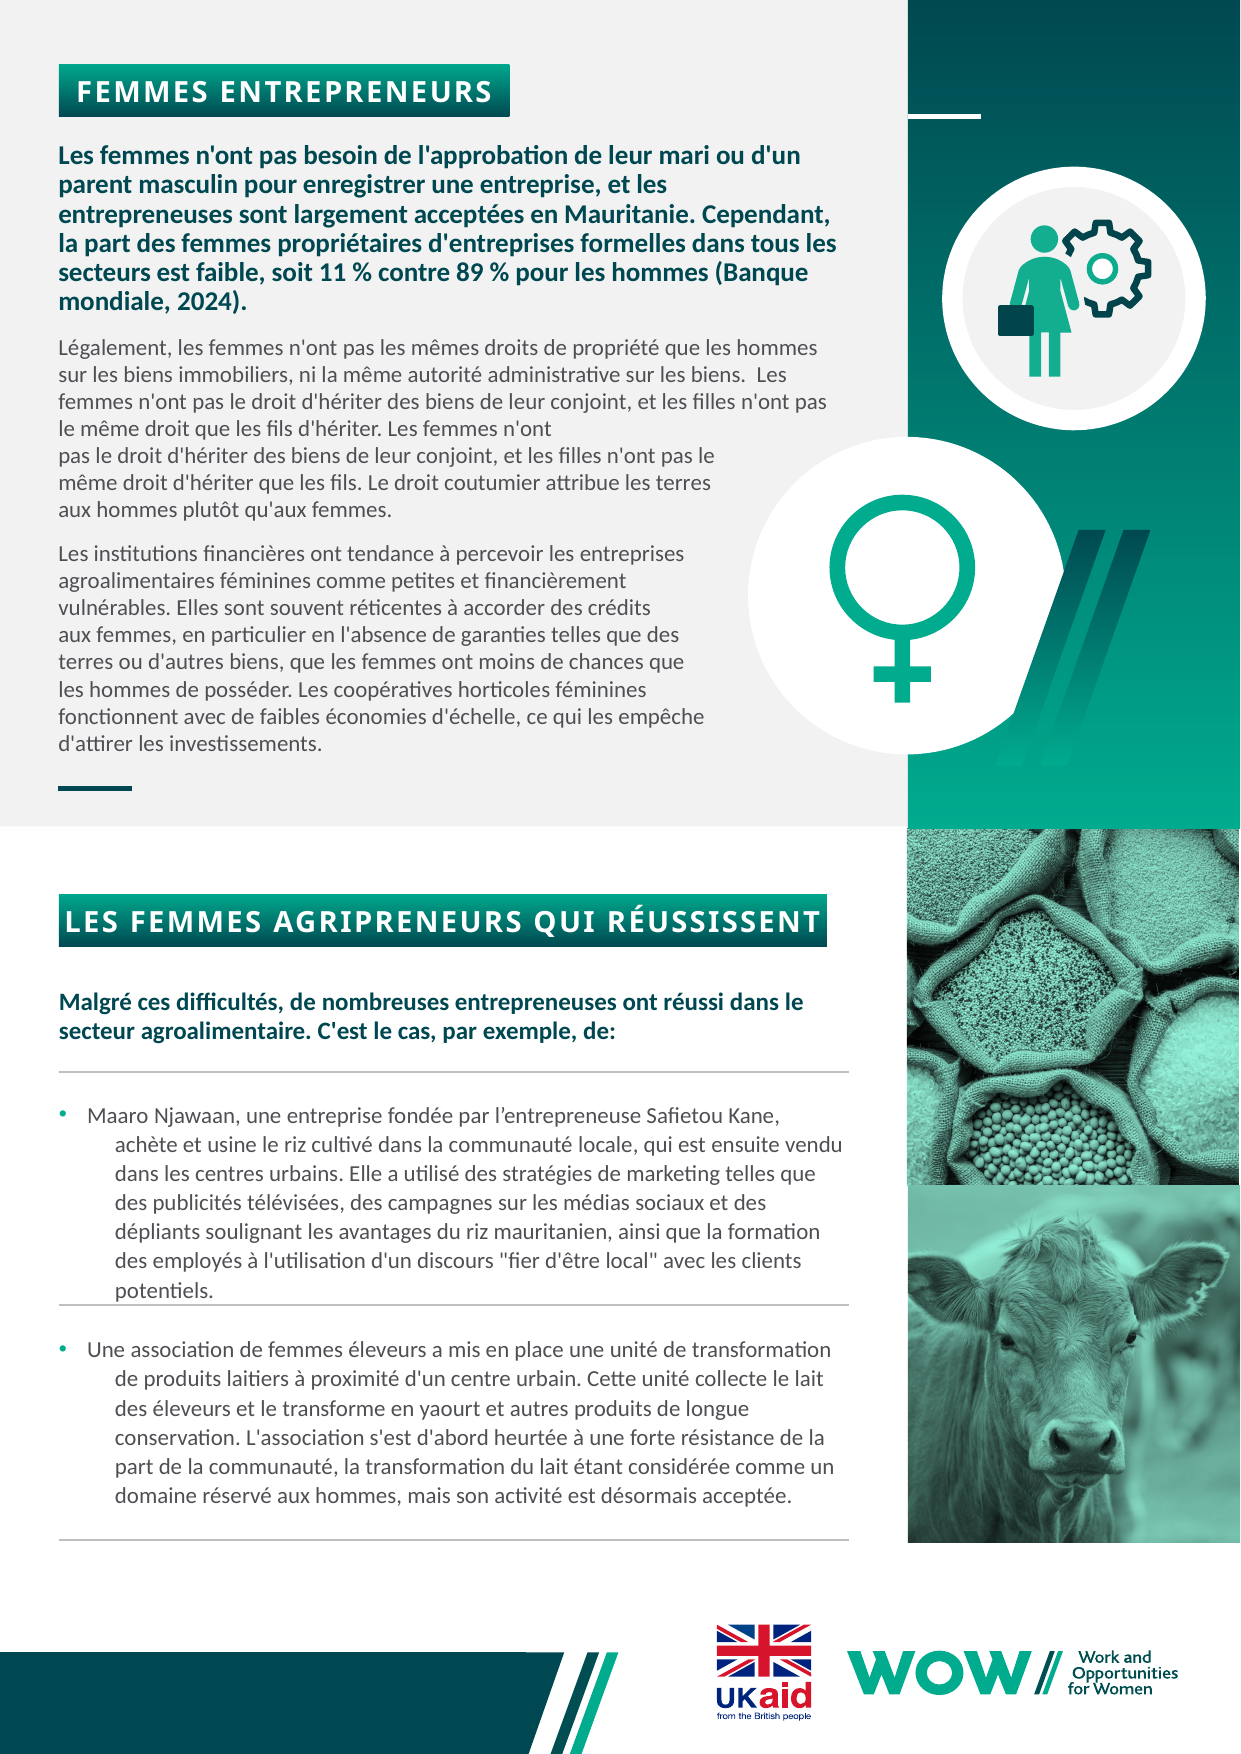

FEMMES ENTREPRENEURS
Les femmes n'ont pas besoin de l'approbation de leur mari ou d'un parent masculin pour enregistrer une entreprise, et les entrepreneuses sont largement acceptées en Mauritanie. Cependant, la part des femmes propriétaires d'entreprises formelles dans tous les secteurs est faible, soit 11 % contre 89 % pour les hommes (Banque mondiale, 2024).
Légalement, les femmes n'ont pas les mêmes droits de propriété que les hommes sur les biens immobiliers, ni la même autorité administrative sur les biens. Les femmes n'ont pas le droit d'hériter des biens de leur conjoint, et les filles n'ont pas le même droit que les fils d'hériter. Les femmes n'ont
pas le droit d'hériter des biens de leur conjoint, et les filles n'ont pas le
même droit d'hériter que les fils. Le droit coutumier attribue les terres
aux hommes plutôt qu'aux femmes.
Les institutions financières ont tendance à percevoir les entreprises agroalimentaires féminines comme petites et financièrement
vulnérables. Elles sont souvent réticentes à accorder des crédits
aux femmes, en particulier en l'absence de garanties telles que des
terres ou d'autres biens, que les femmes ont moins de chances que
les hommes de posséder. Les coopératives horticoles féminines
fonctionnent avec de faibles économies d'échelle, ce qui les empêche
d'attirer les investissements.
LES FEMMES AGRIPRENEURS QUI RÉUSSISSENT
Malgré ces difficultés, de nombreuses entrepreneuses ont réussi dans le secteur agroalimentaire. C'est le cas, par exemple, de:
Maaro Njawaan, une entreprise fondée par l’entrepreneuse Safietou Kane, achète et usine le riz cultivé dans la communauté locale, qui est ensuite vendu dans les centres urbains. Elle a utilisé des stratégies de marketing telles que des publicités télévisées, des campagnes sur les médias sociaux et des dépliants soulignant les avantages du riz mauritanien, ainsi que la formation des employés à l'utilisation d'un discours "fier d'être local" avec les clients potentiels.
Une association de femmes éleveurs a mis en place une unité de transformation de produits laitiers à proximité d'un centre urbain. Cette unité collecte le lait des éleveurs et le transforme en yaourt et autres produits de longue conservation. L'association s'est d'abord heurtée à une forte résistance de la part de la communauté, la transformation du lait étant considérée comme un domaine réservé aux hommes, mais son activité est désormais acceptée.